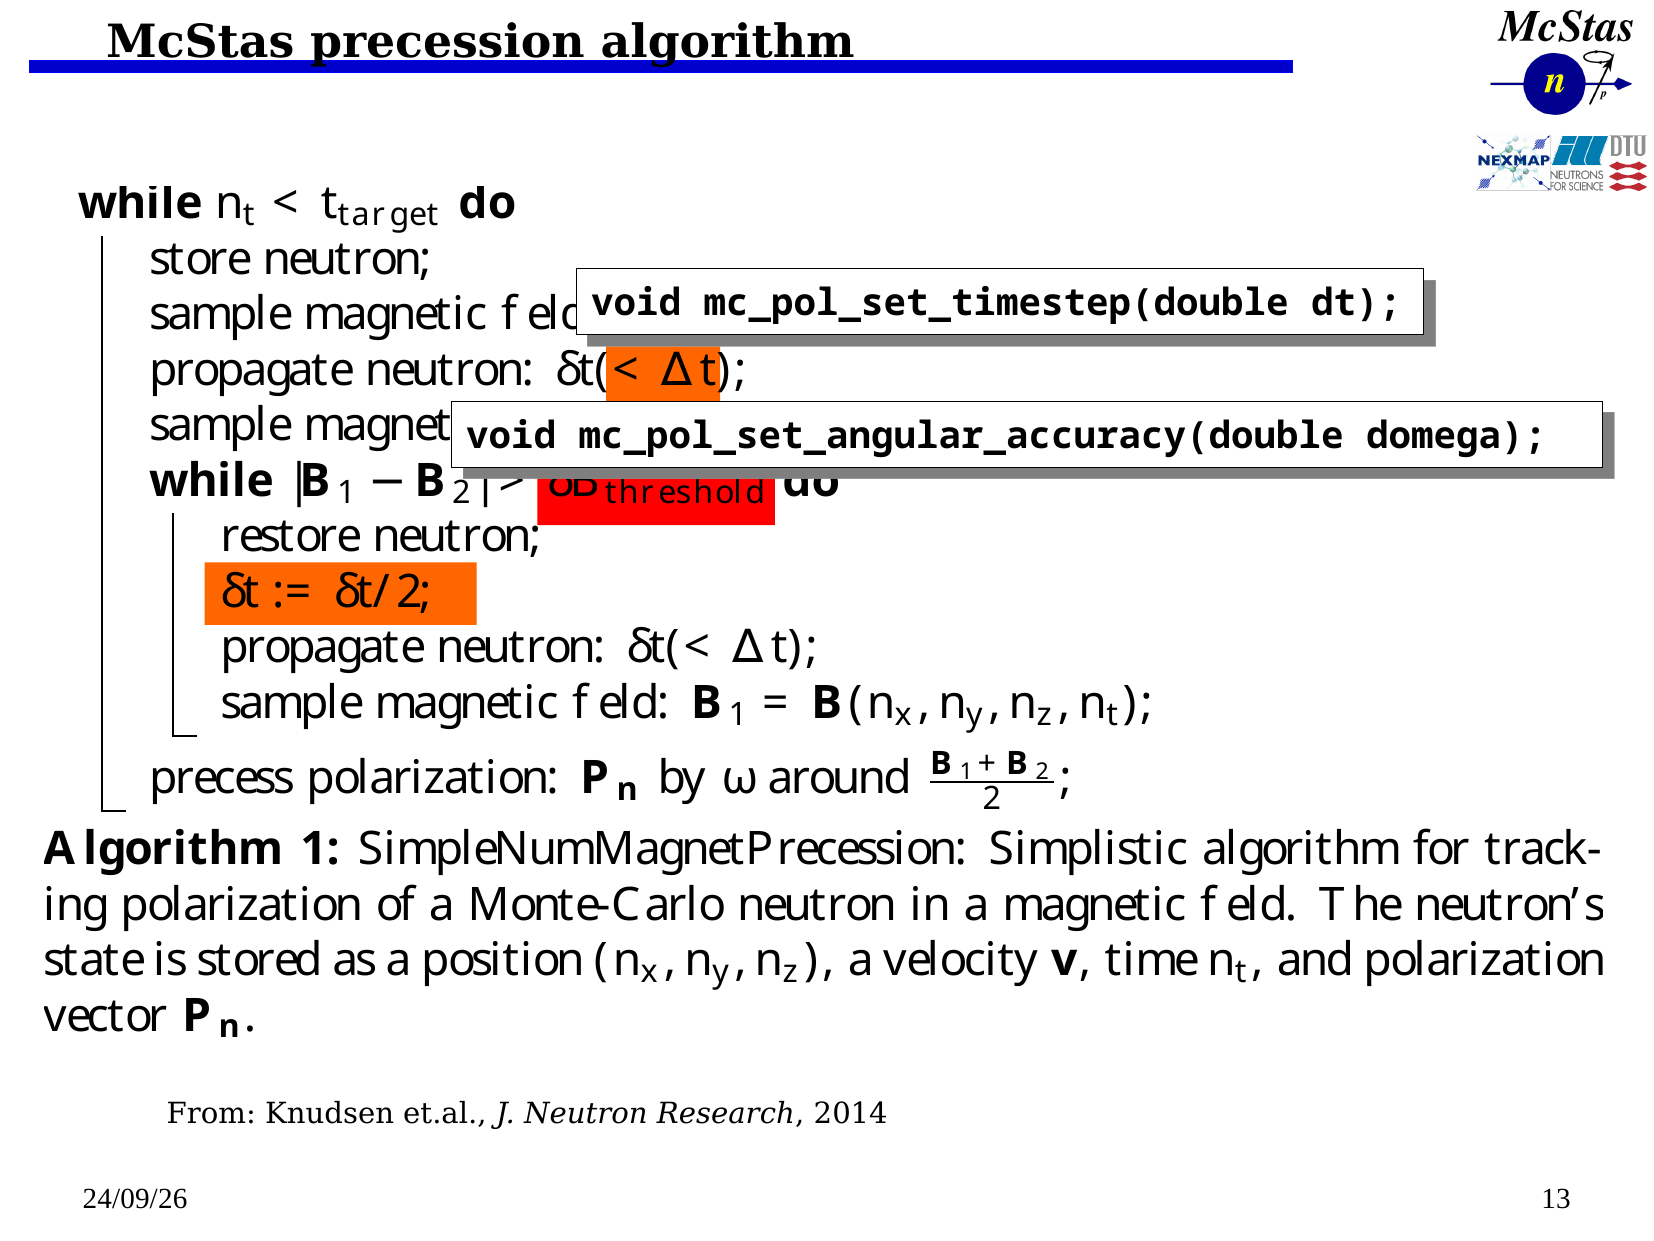

# McStas precession algorithm
void mc_pol_set_timestep(double dt);
void mc_pol_set_angular_accuracy(double domega);
From: Knudsen et.al., J. Neutron Research, 2014
13